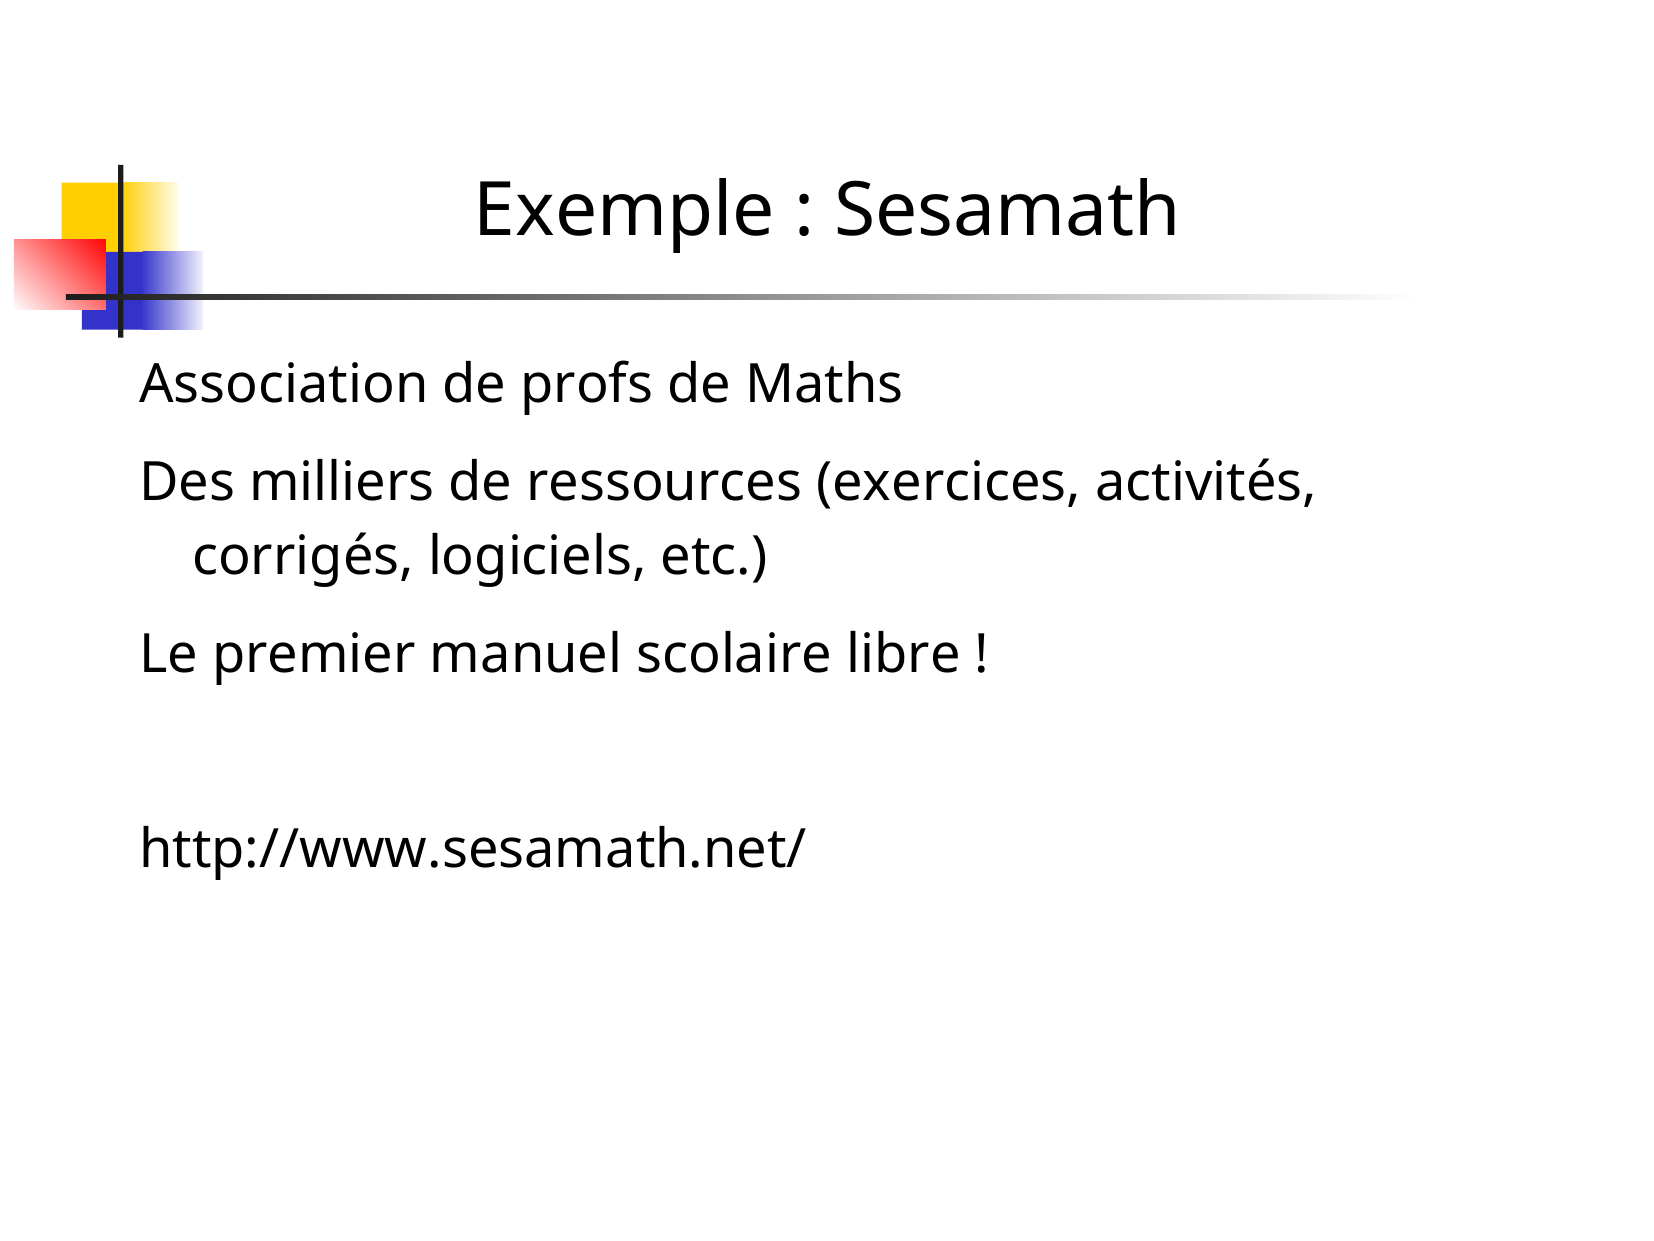

# Exemple : Sesamath
Association de profs de Maths
Des milliers de ressources (exercices, activités, corrigés, logiciels, etc.)
Le premier manuel scolaire libre !
http://www.sesamath.net/